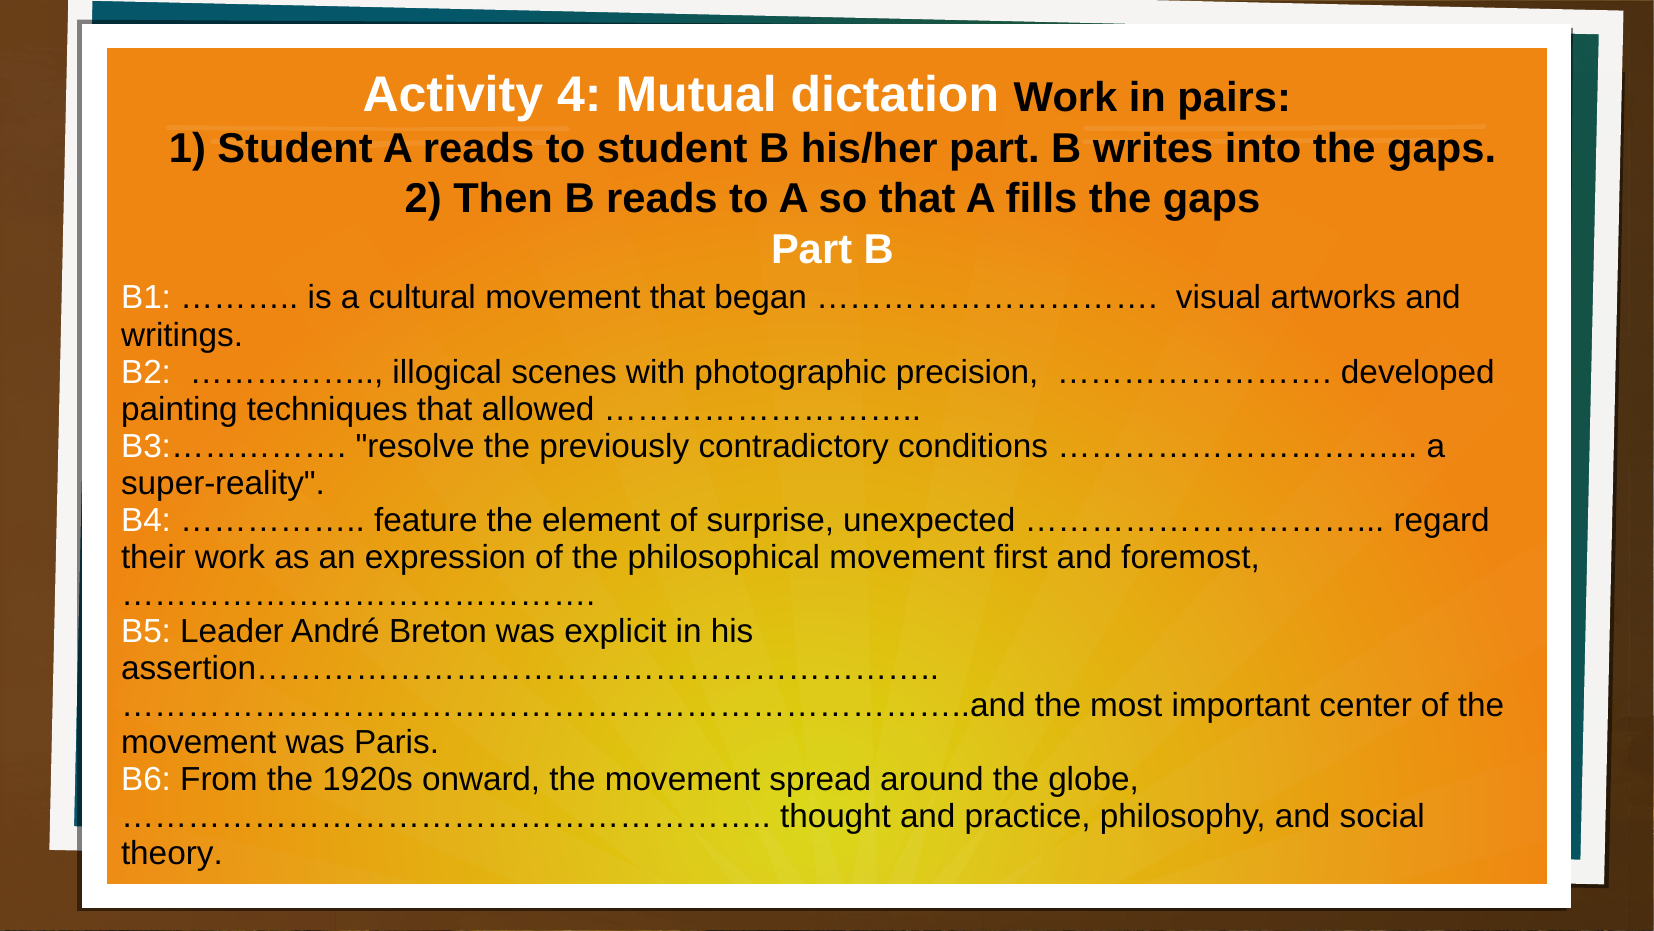

# Activity 4: Mutual dictation Work in pairs: 1) Student A reads to student B his/her part. B writes into the gaps. 2) Then B reads to A so that A fills the gaps Part B
B1: ……….. is a cultural movement that began …………………………. visual artworks and writings.
B2: …………….., illogical scenes with photographic precision, ……………………. developed painting techniques that allowed ………………………..
B3:……………. "resolve the previously contradictory conditions …………………………... a super-reality".
B4: …………….. feature the element of surprise, unexpected …………………………... regard their work as an expression of the philosophical movement first and foremost,…………………………………….
B5: Leader André Breton was explicit in his assertion…………………………………………………….. …………………………………………………………………..and the most important center of the movement was Paris.
B6: From the 1920s onward, the movement spread around the globe,………………………………………………….. thought and practice, philosophy, and social theory.